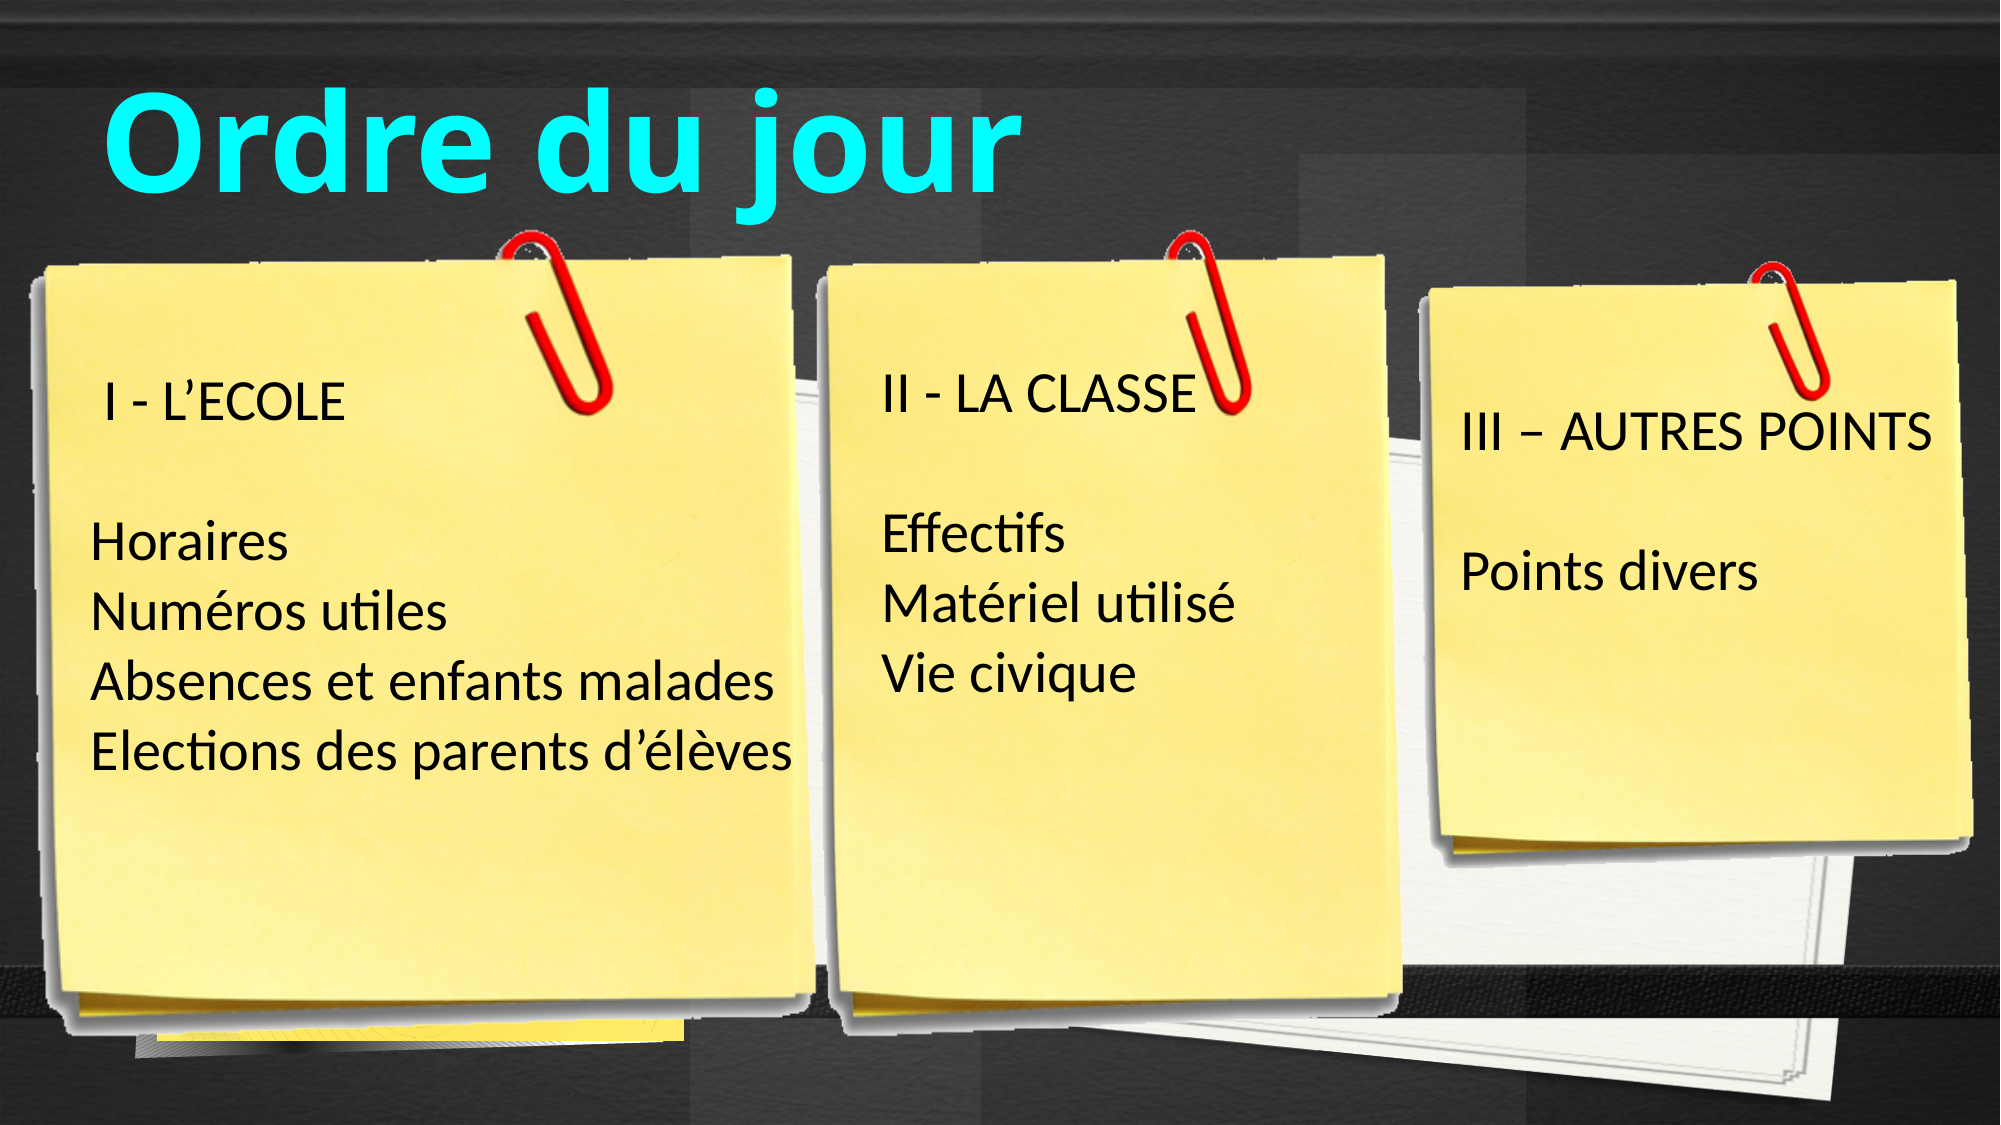

Ordre du jour
#
II - LA CLASSE
Effectifs
Matériel utilisé
Vie civique
 I - L’ECOLE
Horaires
Numéros utiles
Absences et enfants malades
Elections des parents d’élèves
III – AUTRES POINTS
Points divers